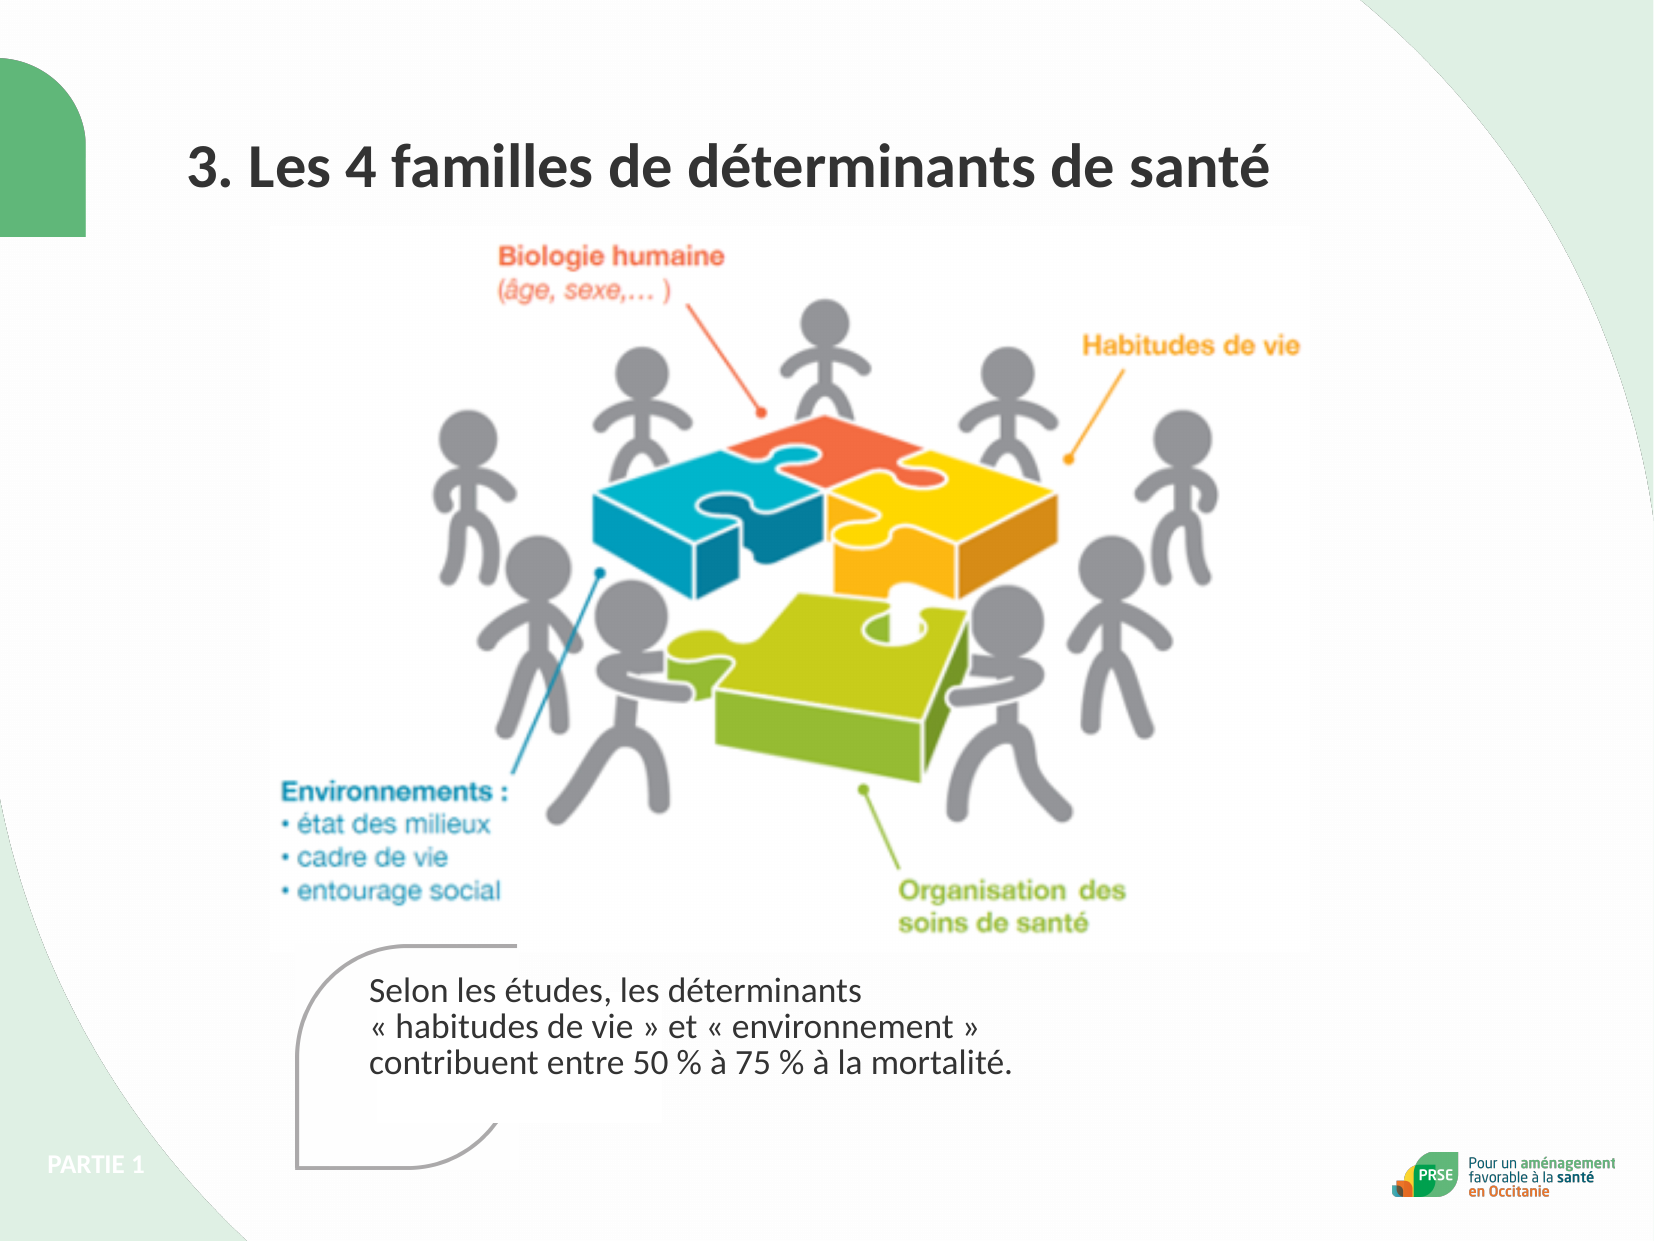

# 3. Les 4 familles de déterminants de santé
Selon les études, les déterminants « habitudes de vie » et « environnement » contribuent entre 50 % à 75 % à la mortalité.
PARTIE 1